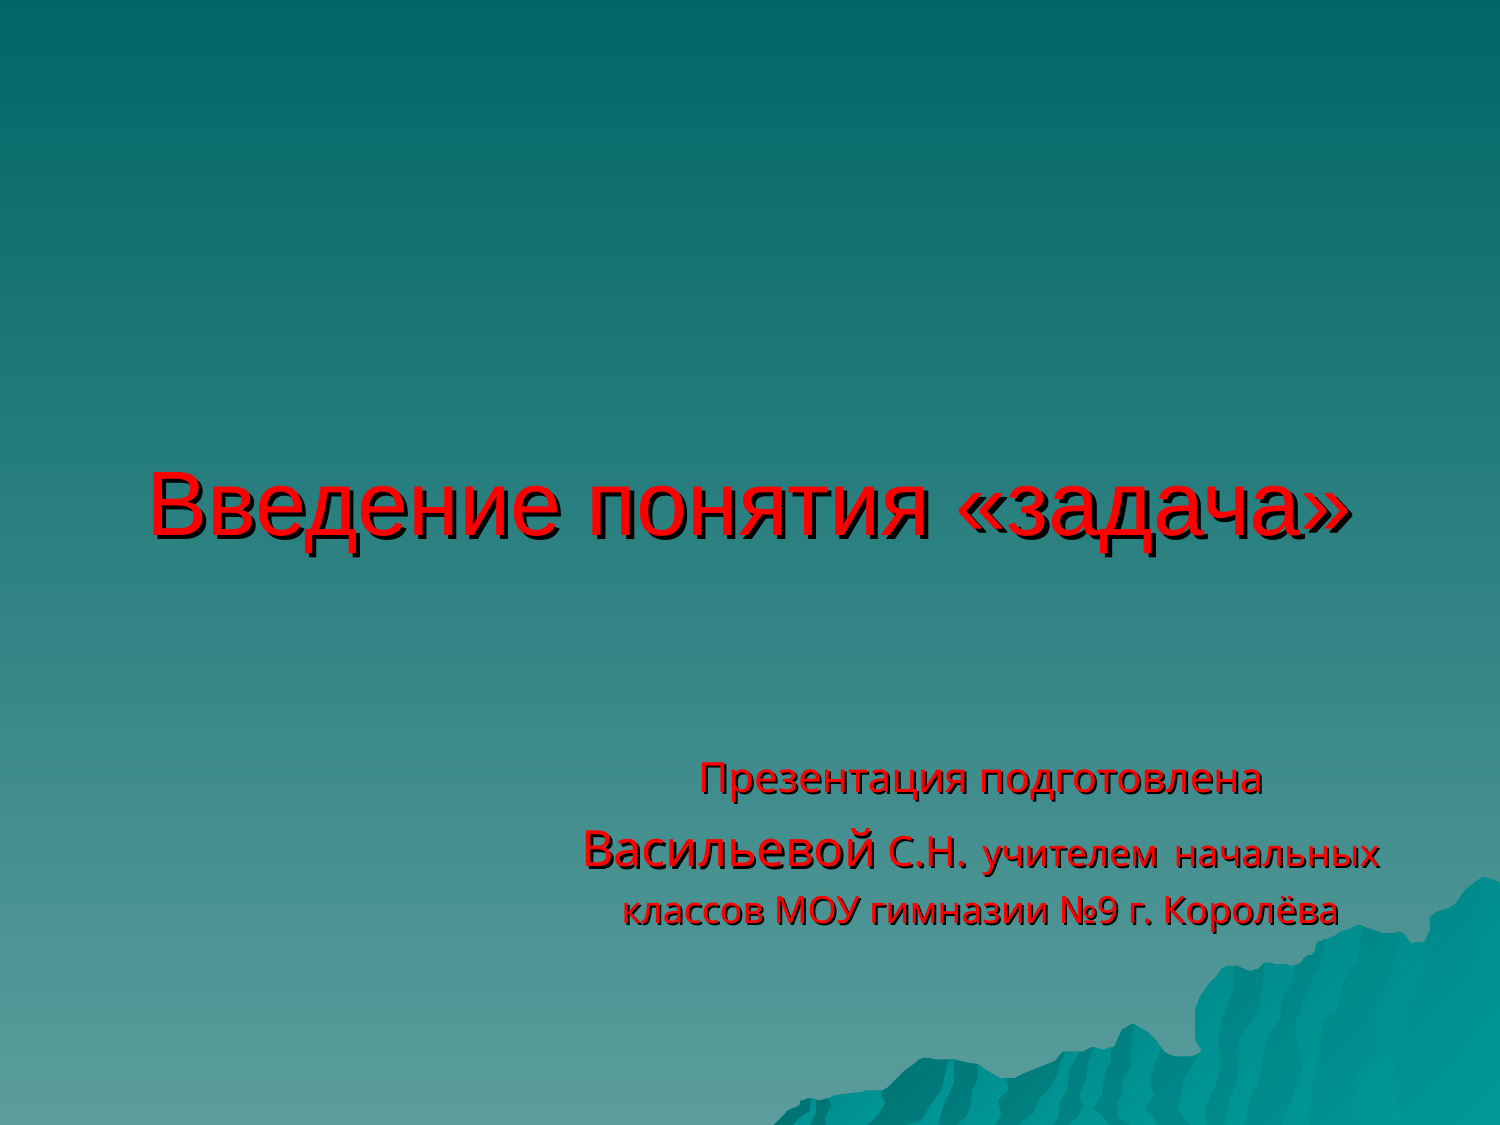

# Введение понятия «задача»
Презентация подготовлена Васильевой С.Н. учителем начальных классов МОУ гимназии №9 г. Королёва